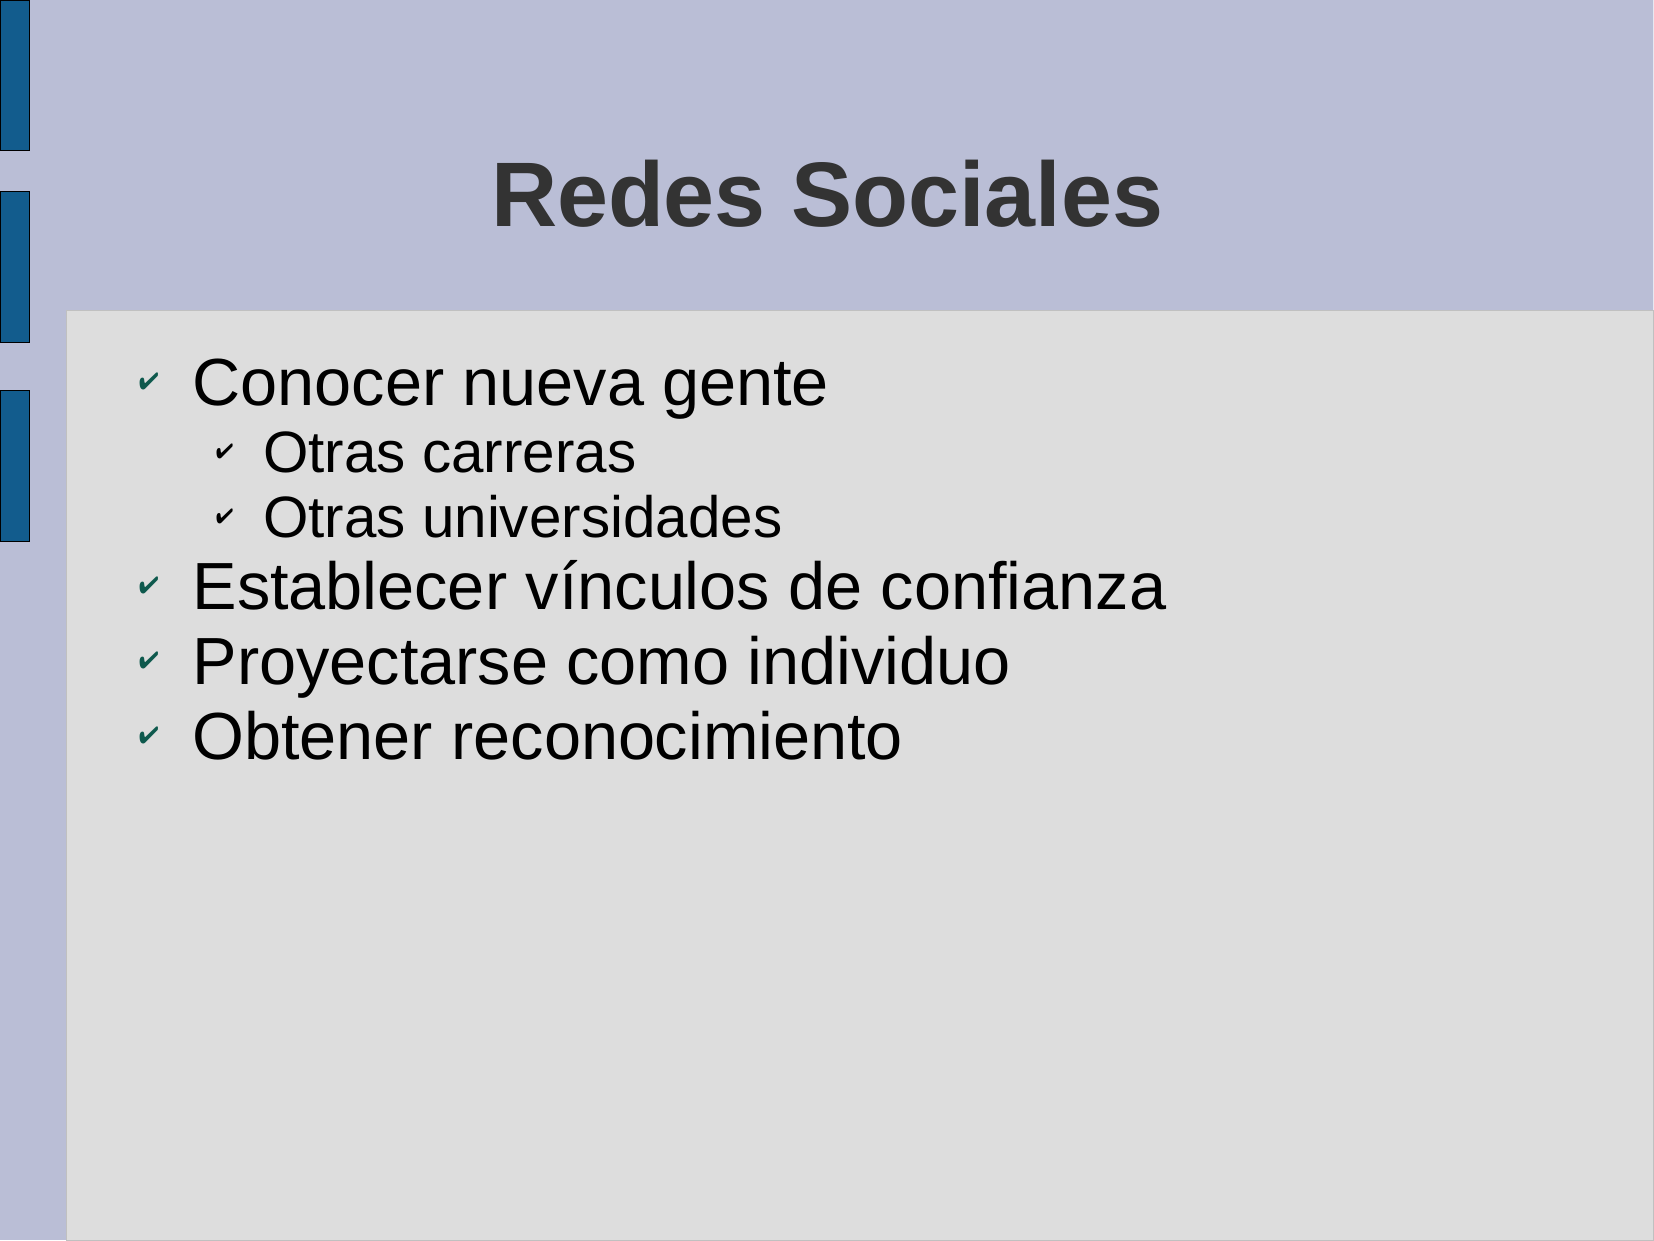

# Redes Sociales
Conocer nueva gente
Otras carreras
Otras universidades
Establecer vínculos de confianza
Proyectarse como individuo
Obtener reconocimiento